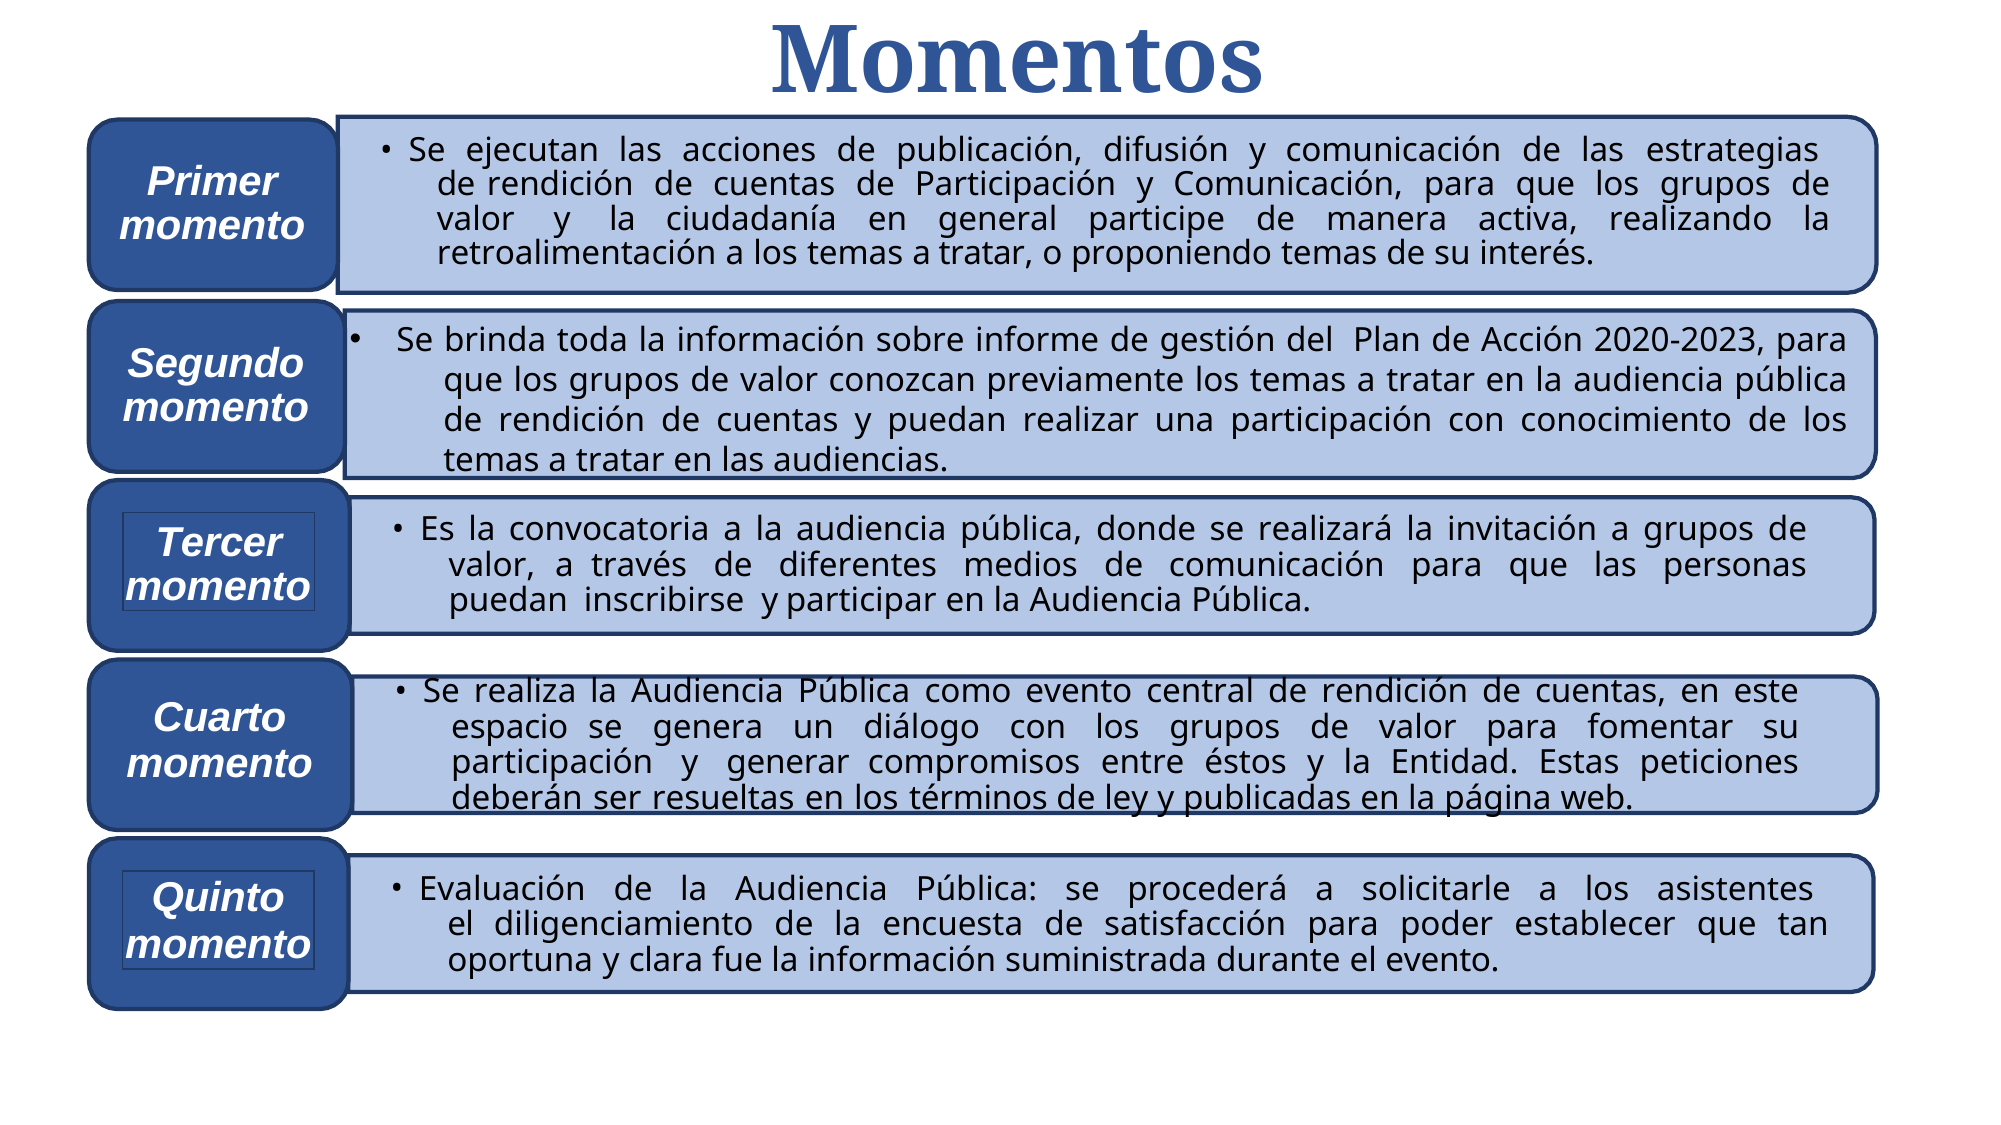

# Momentos
Se ejecutan las acciones de publicación, difusión y comunicación de las estrategias de rendición de cuentas de Participación y Comunicación, para que los grupos de valor y la ciudadanía en general participe de manera activa, realizando la retroalimentación a los temas a tratar, o proponiendo temas de su interés.
Primer momento
Se brinda toda la información sobre informe de gestión del  Plan de Acción 2020-2023, para que los grupos de valor conozcan previamente los temas a tratar en la audiencia pública de rendición de cuentas y puedan realizar una participación con conocimiento de los temas a tratar en las audiencias.
Segundo momento
Es la convocatoria a la audiencia pública, donde se realizará la invitación a grupos de valor, a través de diferentes medios de comunicación para que las personas puedan inscribirse y participar en la Audiencia Pública.
Tercer momento
Se realiza la Audiencia Pública como evento central de rendición de cuentas, en este espacio se genera un diálogo con los grupos de valor para fomentar su participación y generar compromisos entre éstos y la Entidad. Estas peticiones deberán ser resueltas en los términos de ley y publicadas en la página web.
Cuarto momento
Evaluación de la Audiencia Pública: se procederá a solicitarle a los asistentes el diligenciamiento de la encuesta de satisfacción para poder establecer que tan oportuna y clara fue la información suministrada durante el evento.
Quinto
momento